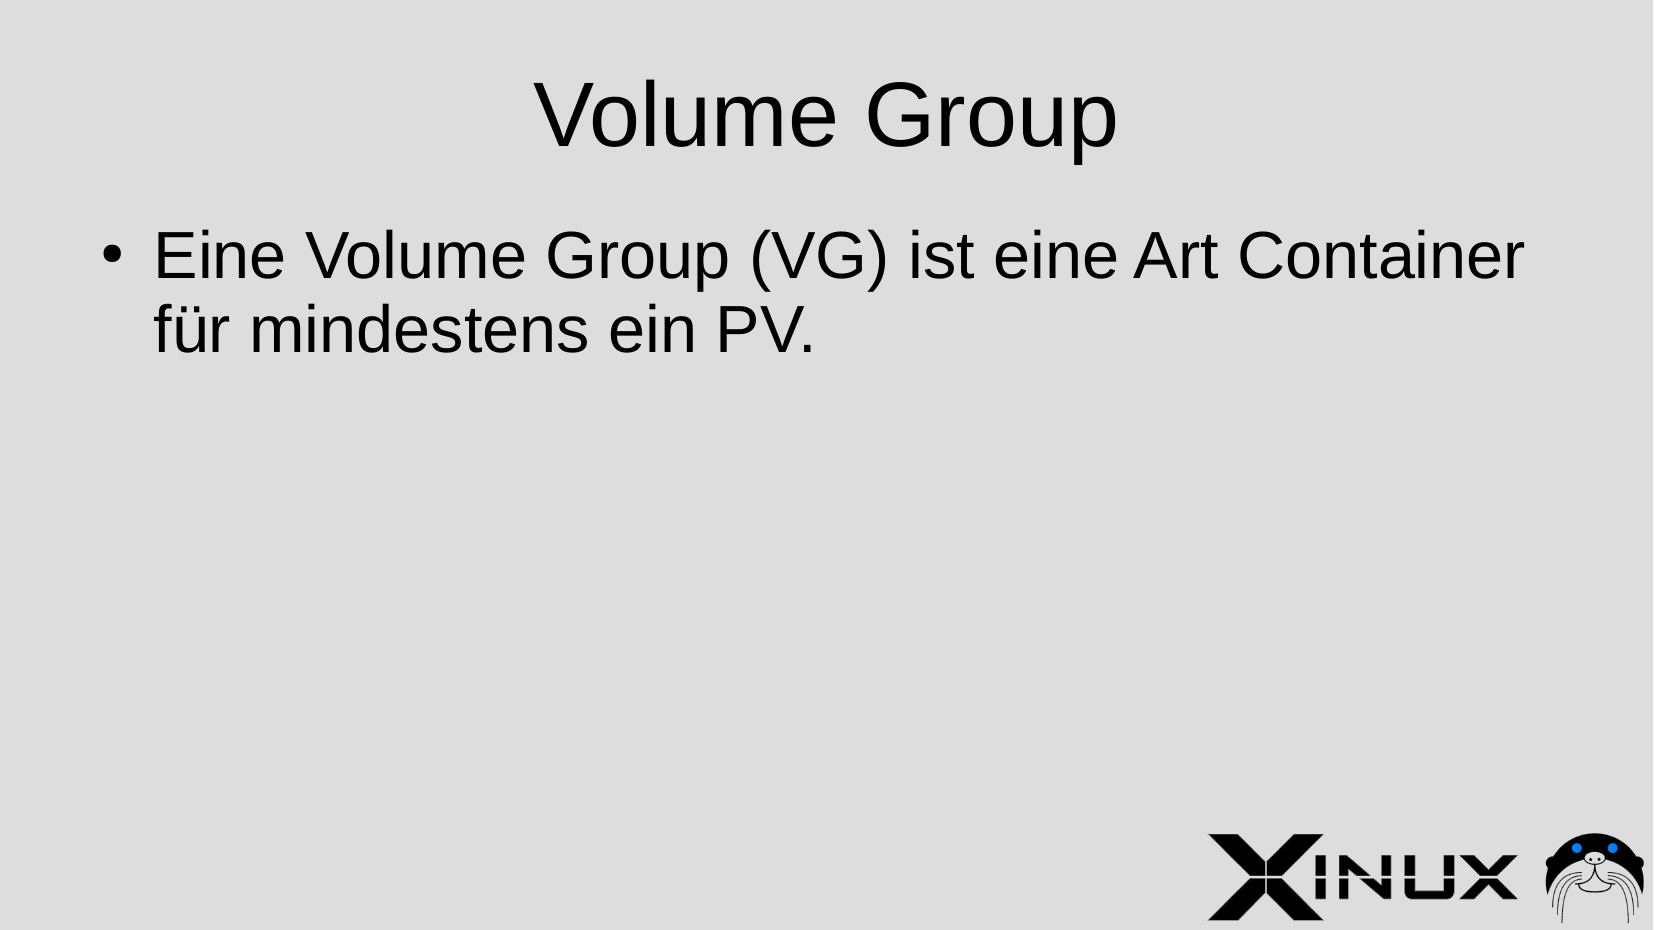

# Volume Group
Eine Volume Group (VG) ist eine Art Container für mindestens ein PV.